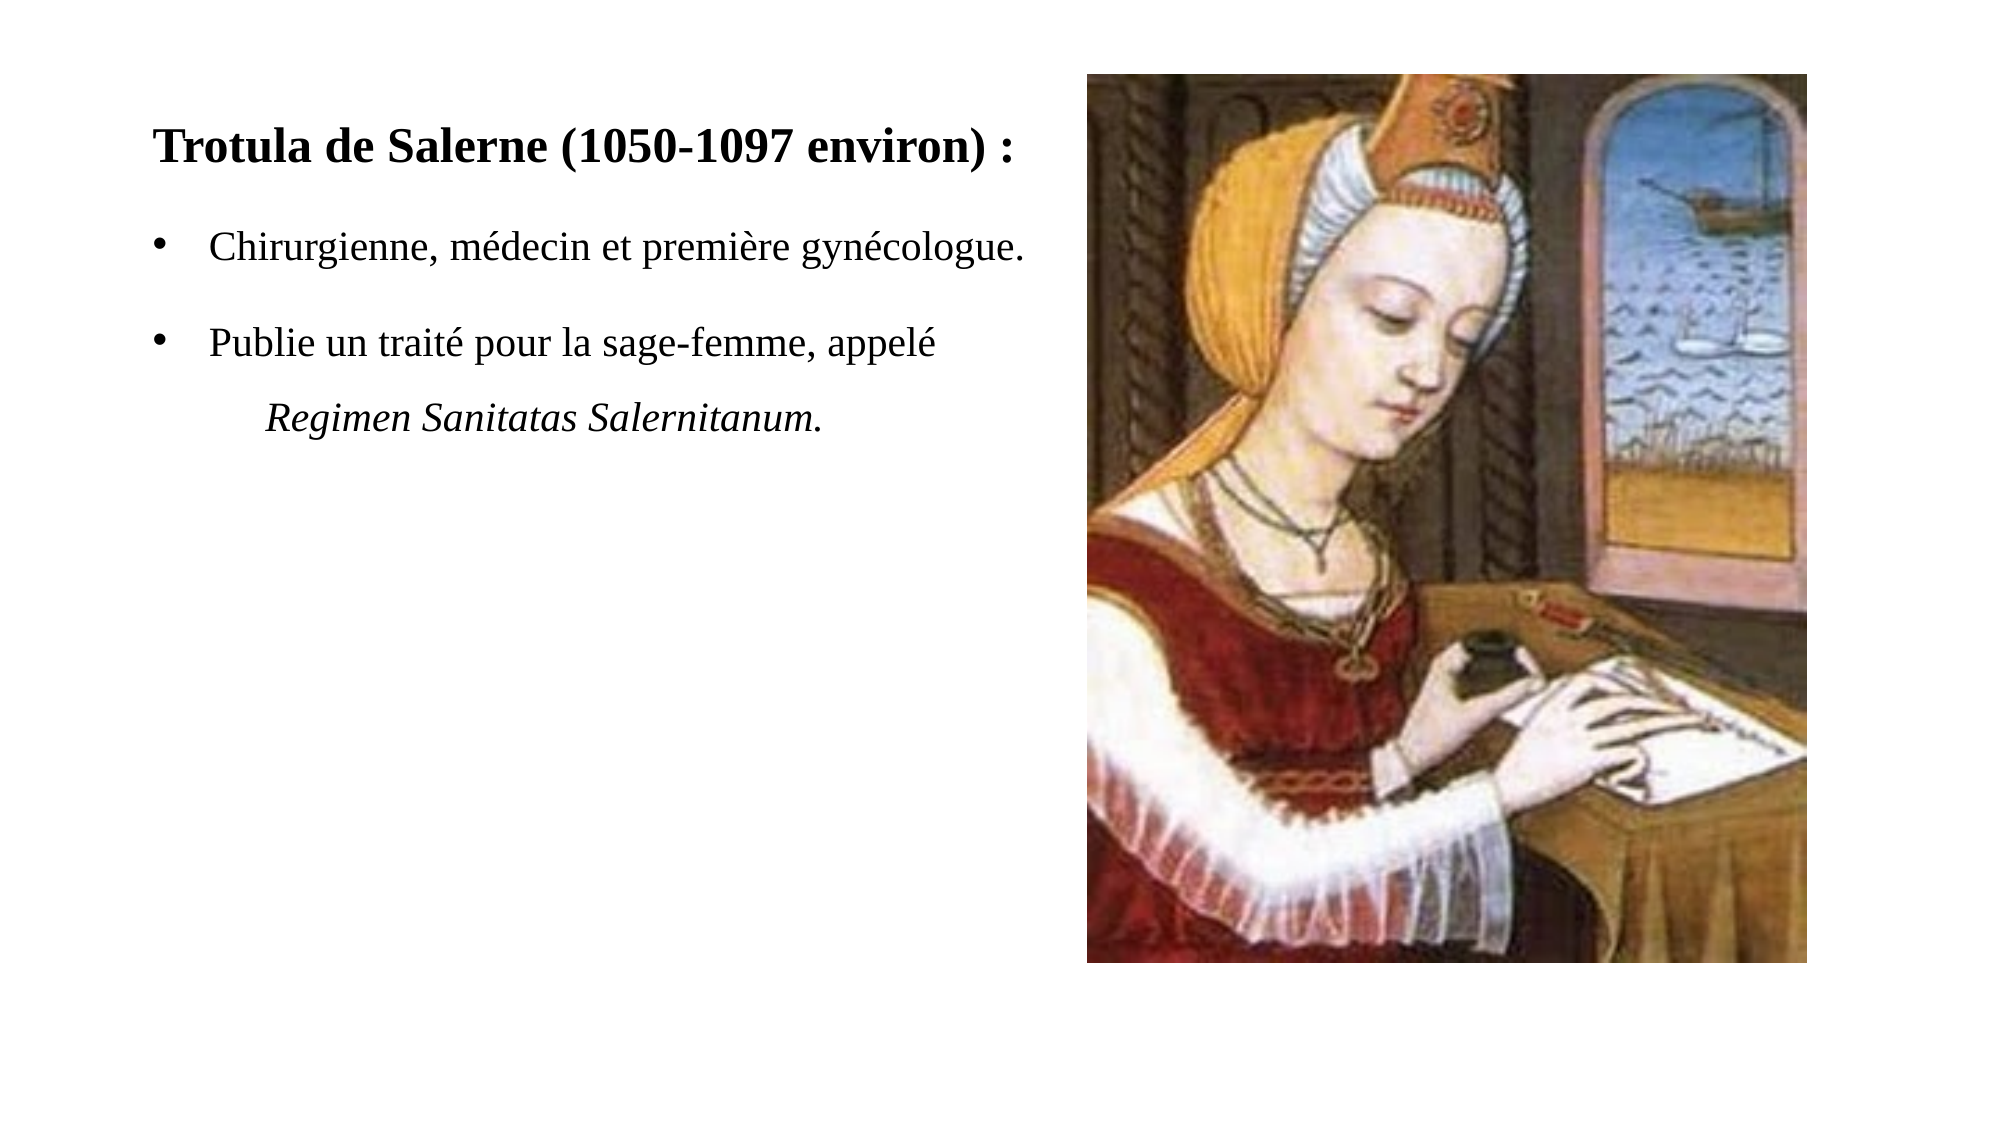

# Trotula de Salerne (1050-1097 environ) :
Chirurgienne, médecin et première gynécologue.
Publie un traité pour la sage-femme, appelé Regimen Sanitatas Salernitanum.